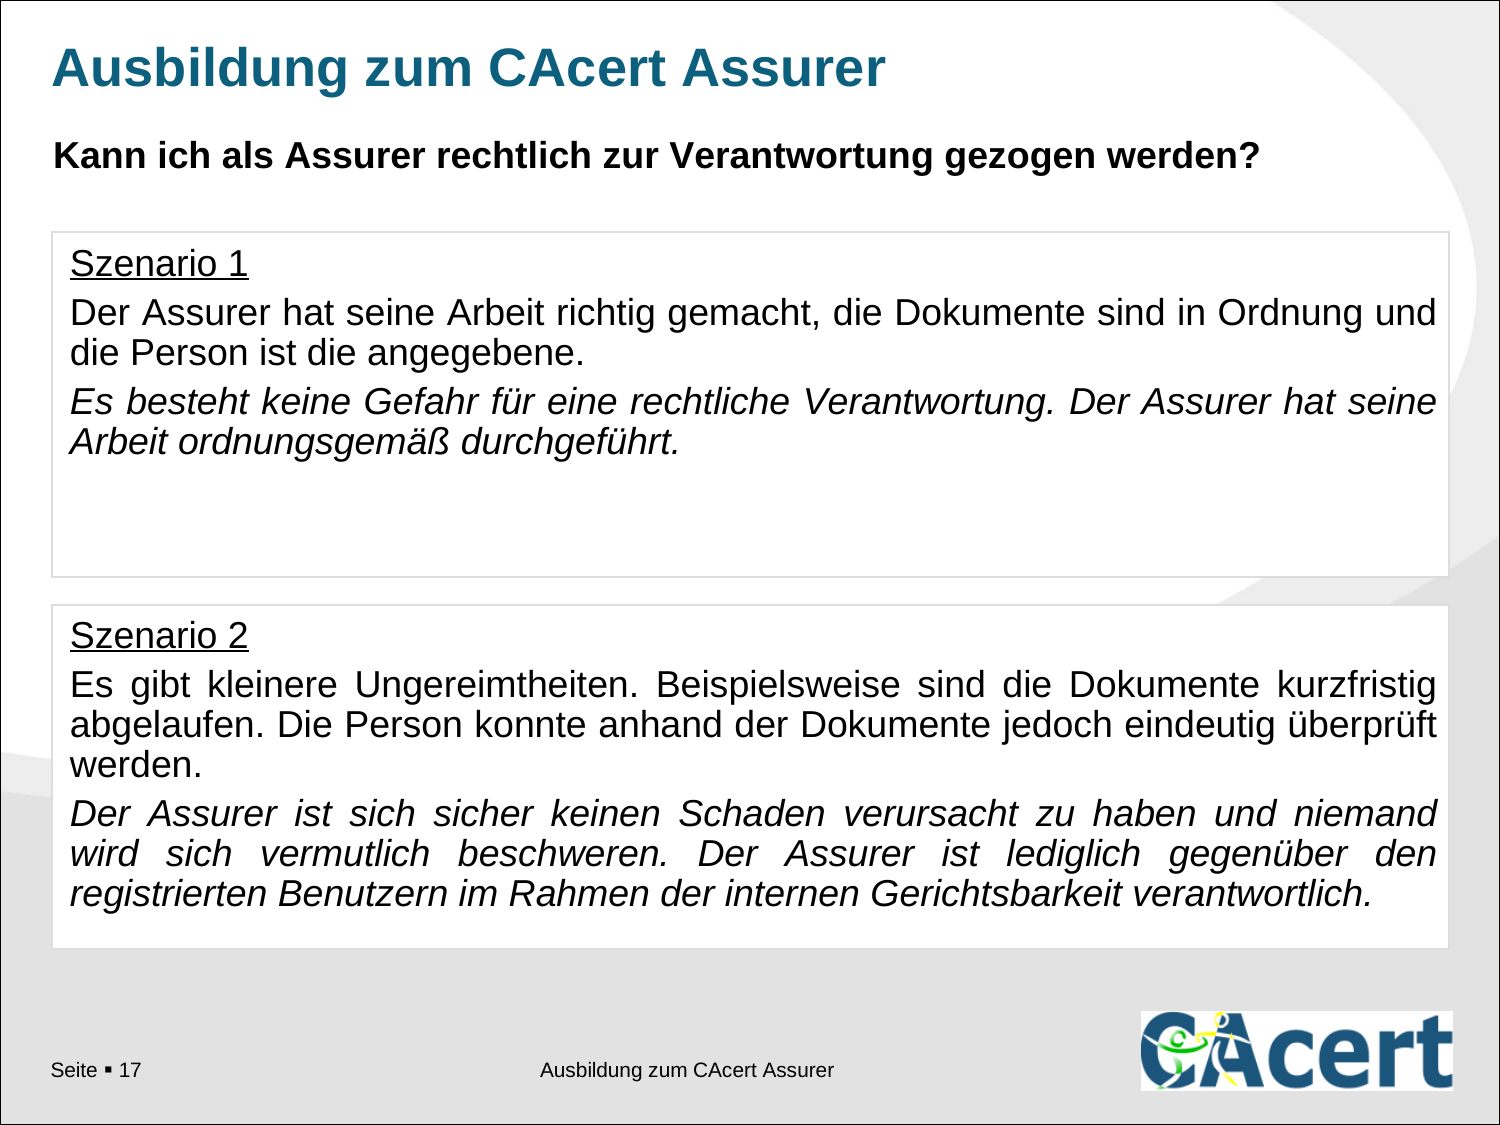

# Ausbildung zum CAcert Assurer
Kann ich als Assurer rechtlich zur Verantwortung gezogen werden?
Szenario 1
Der Assurer hat seine Arbeit richtig gemacht, die Dokumente sind in Ordnung und die Person ist die angegebene.
Es besteht keine Gefahr für eine rechtliche Verantwortung. Der Assurer hat seine Arbeit ordnungsgemäß durchgeführt.
Szenario 2
Es gibt kleinere Ungereimtheiten. Beispielsweise sind die Dokumente kurzfristig abgelaufen. Die Person konnte anhand der Dokumente jedoch eindeutig überprüft werden.
Der Assurer ist sich sicher keinen Schaden verursacht zu haben und niemand wird sich vermutlich beschweren. Der Assurer ist lediglich gegenüber den registrierten Benutzern im Rahmen der internen Gerichtsbarkeit verantwortlich.
Ausbildung zum CAcert Assurer